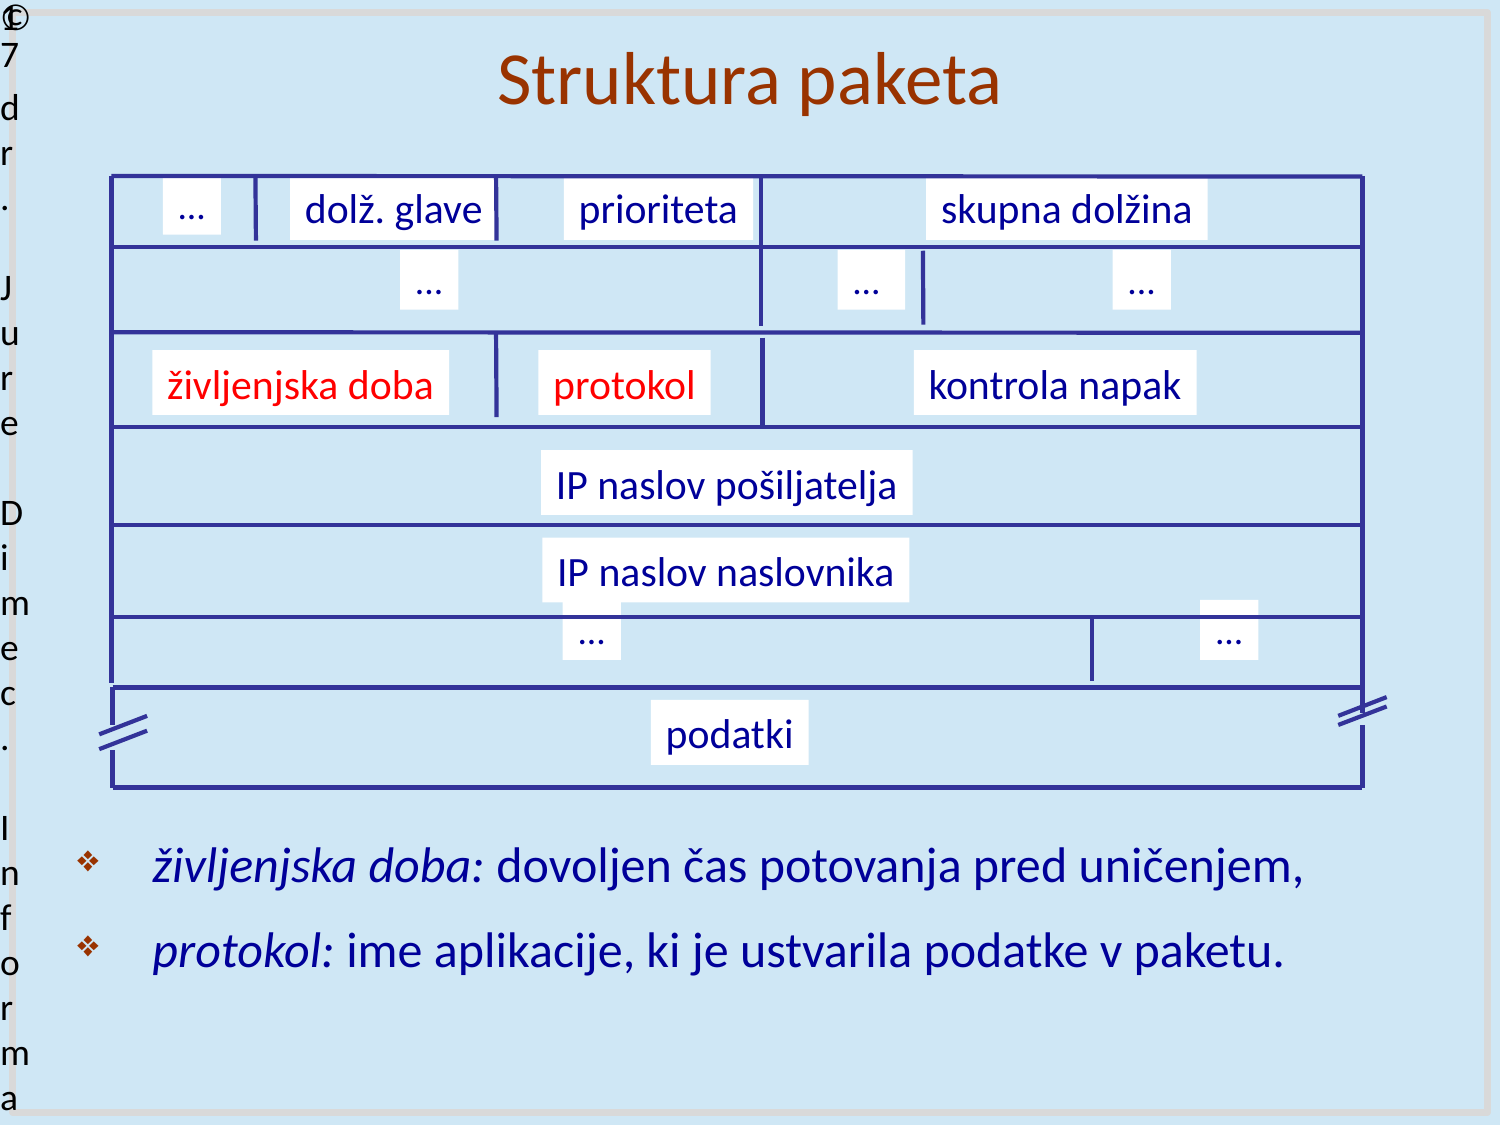

© dr. Jure Dimec. Informacijski viri na Internetu (2012 / 13). Protokoli.
# Struktura paketa
...
dolž. glave
prioriteta
skupna dolžina
...
...
...
življenjska doba
protokol
kontrola napak
IP naslov pošiljatelja
IP naslov naslovnika
...
...
podatki
življenjska doba: dovoljen čas potovanja pred uničenjem,
protokol: ime aplikacije, ki je ustvarila podatke v paketu.